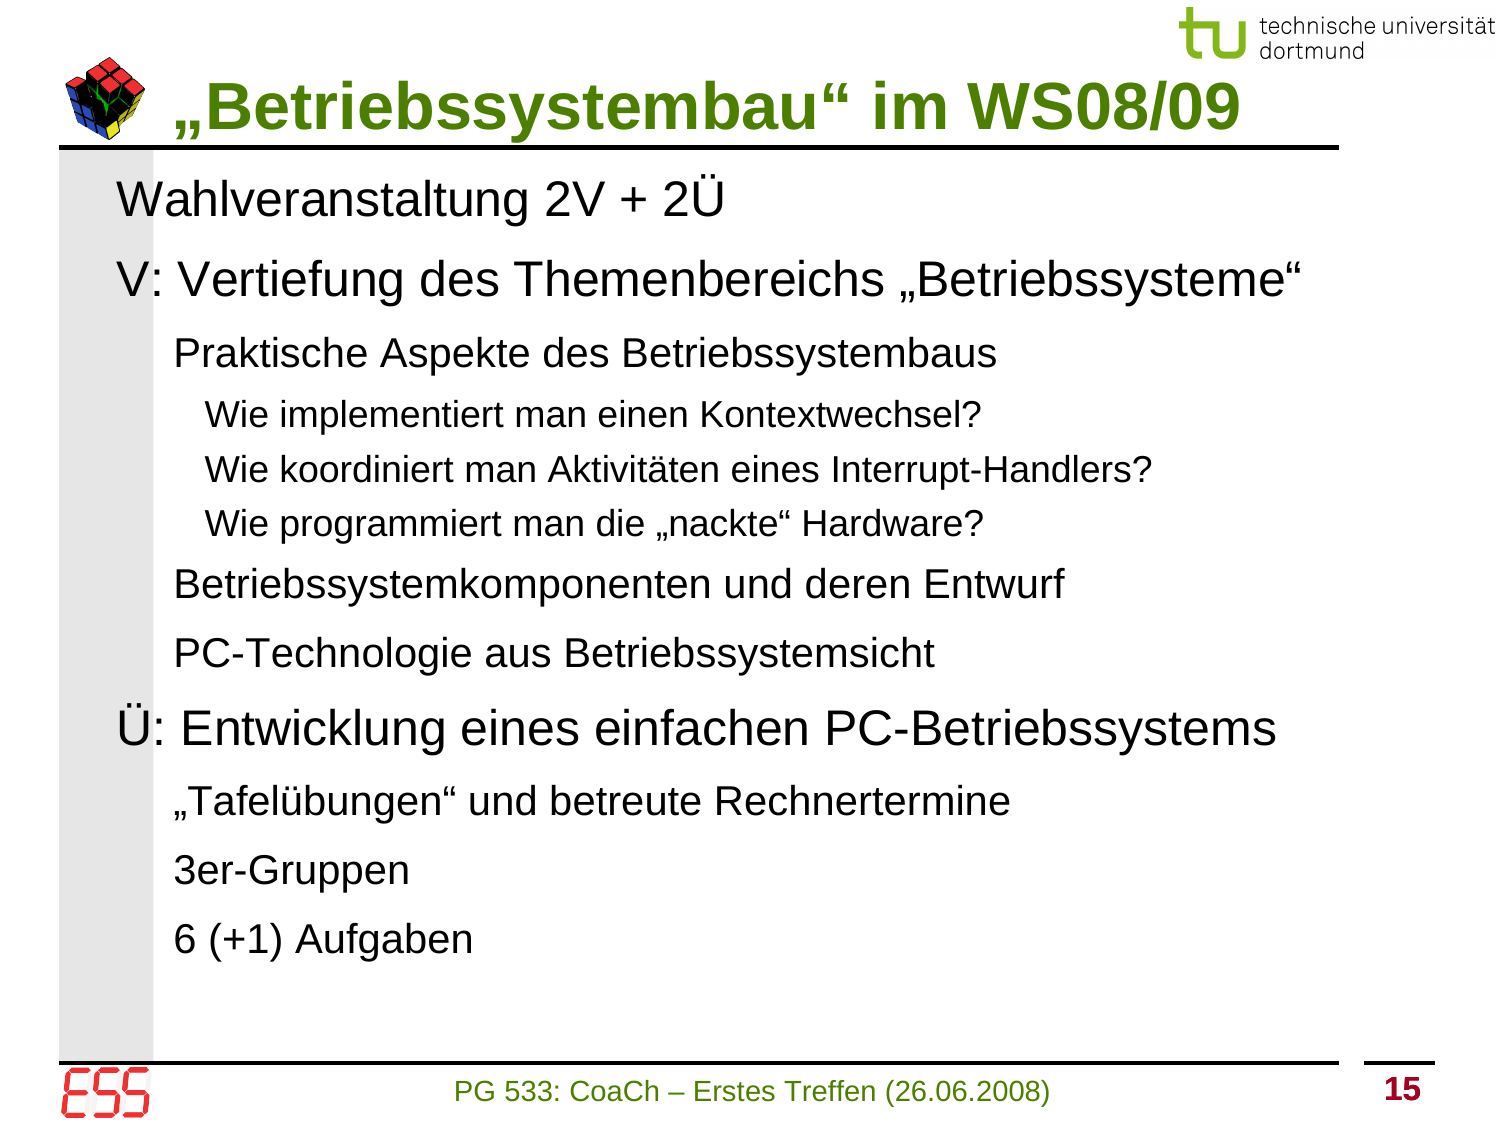

# „Betriebssystembau“ im WS08/09
Wahlveranstaltung 2V + 2Ü
V: Vertiefung des Themenbereichs „Betriebssysteme“
Praktische Aspekte des Betriebssystembaus
Wie implementiert man einen Kontextwechsel?
Wie koordiniert man Aktivitäten eines Interrupt-Handlers?
Wie programmiert man die „nackte“ Hardware?
Betriebssystemkomponenten und deren Entwurf
PC-Technologie aus Betriebssystemsicht
Ü: Entwicklung eines einfachen PC-Betriebssystems
„Tafelübungen“ und betreute Rechnertermine
3er-Gruppen
6 (+1) Aufgaben